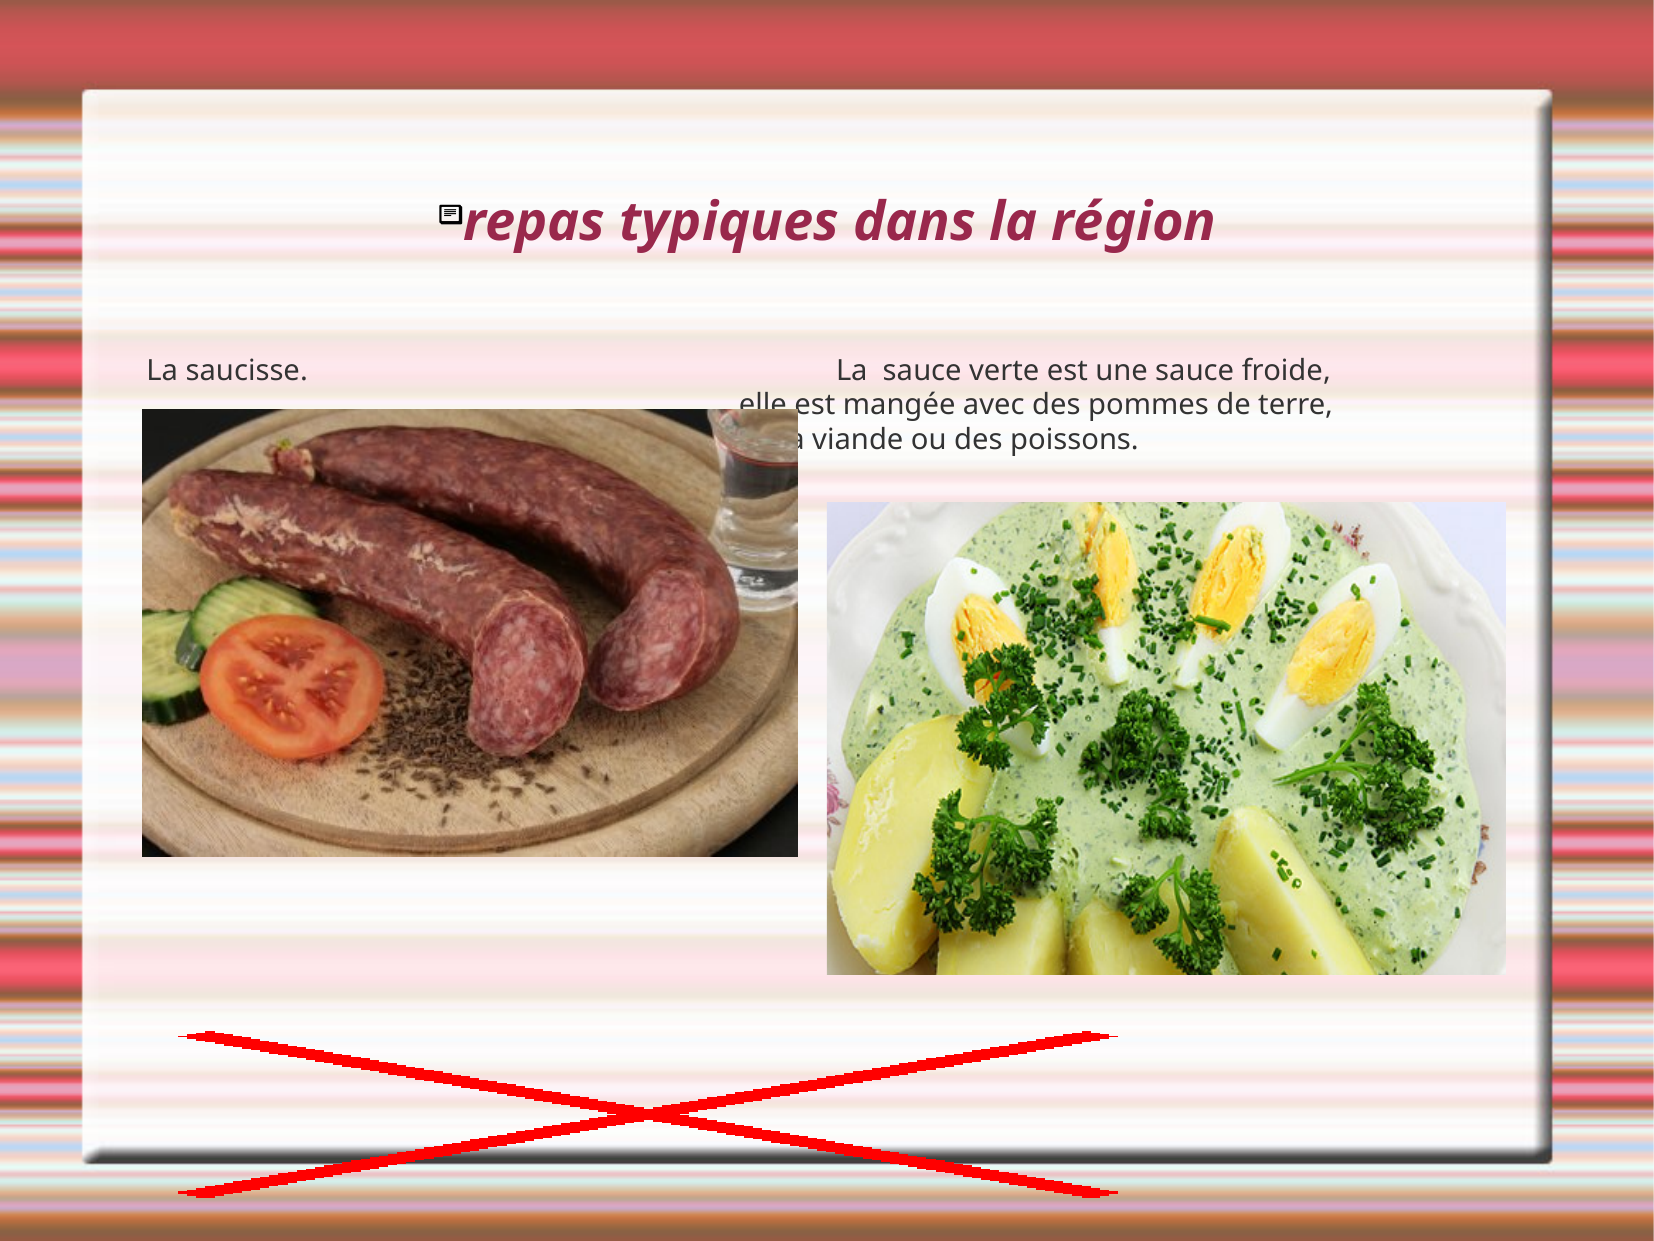

# repas typiques dans la région
La saucisse. La sauce verte est une sauce froide,
 elle est mangée avec des pommes de terre,
 de la viande ou des poissons.